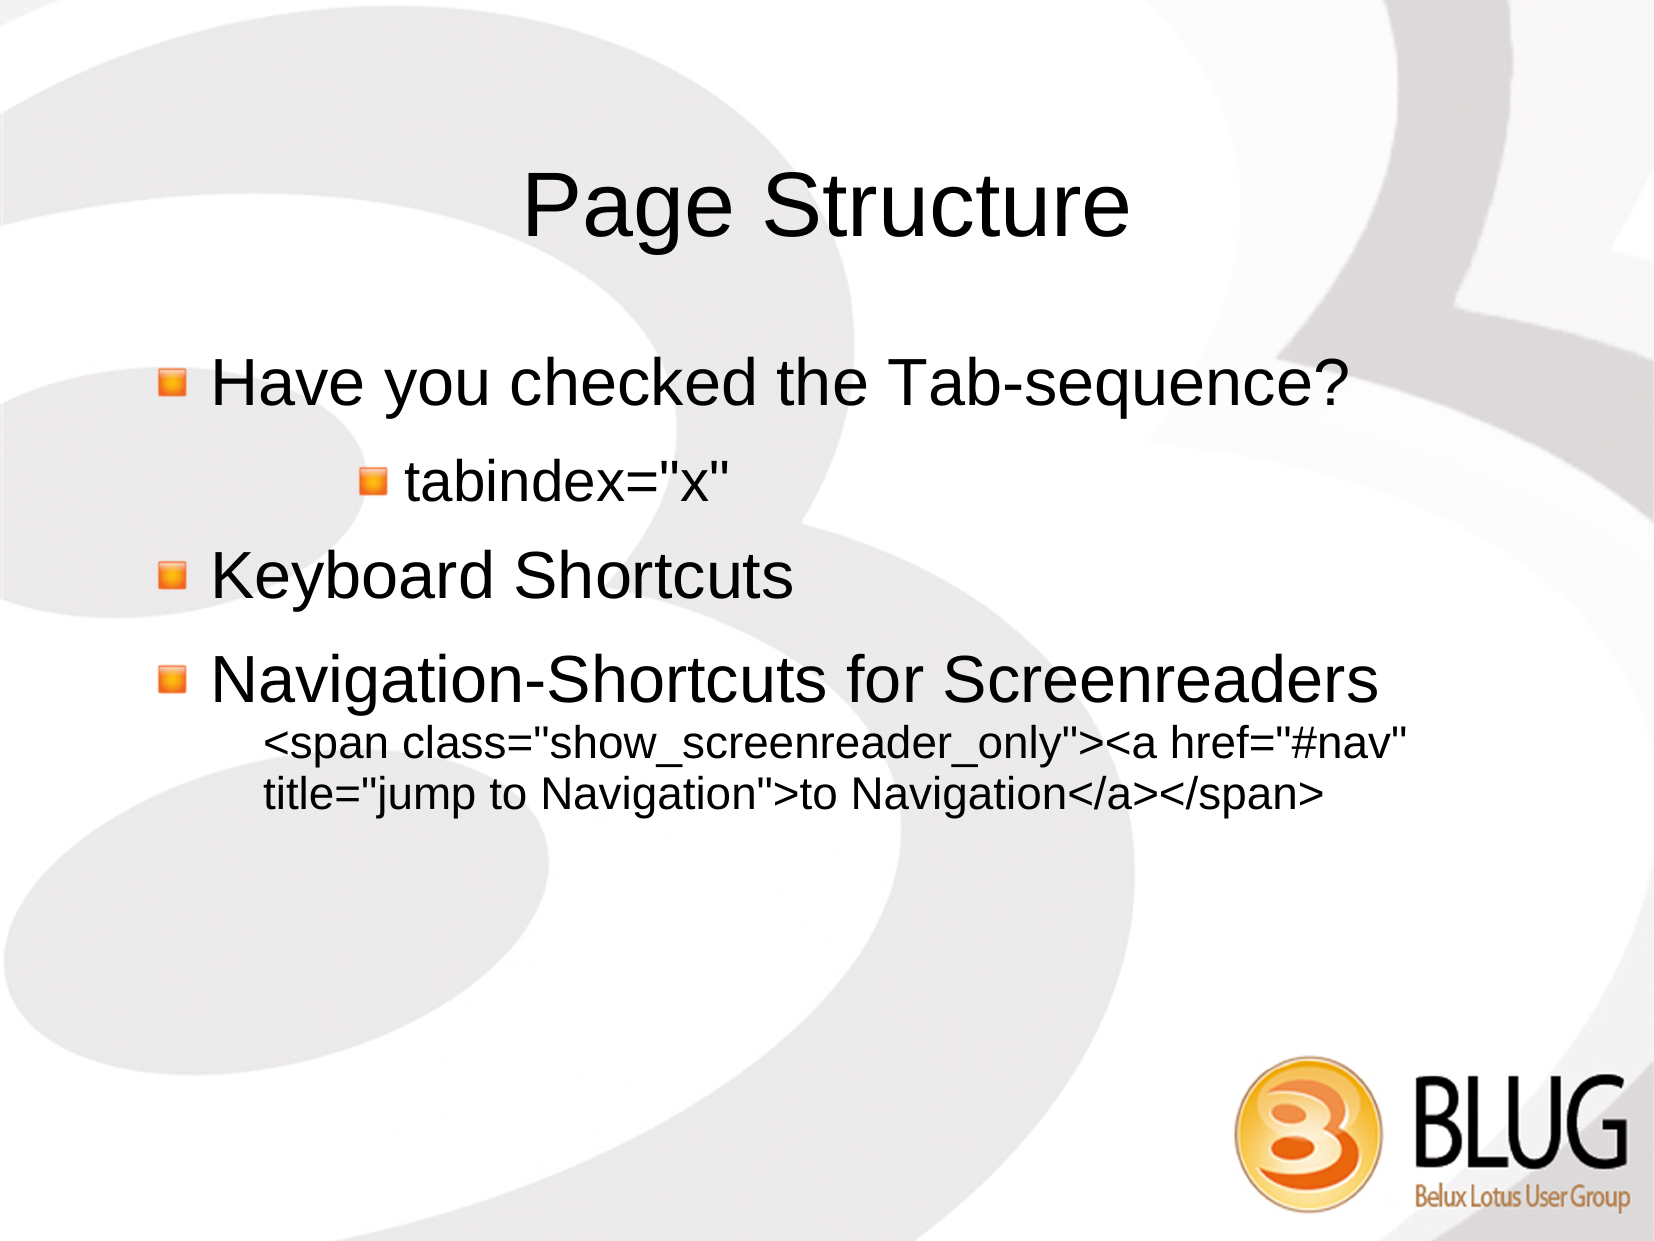

# Page Structure
Have you checked the Tab-sequence?
tabindex="x"
Keyboard Shortcuts
Navigation-Shortcuts for Screenreaders
<span class="show_screenreader_only"><a href="#nav" title="jump to Navigation">to Navigation</a></span>